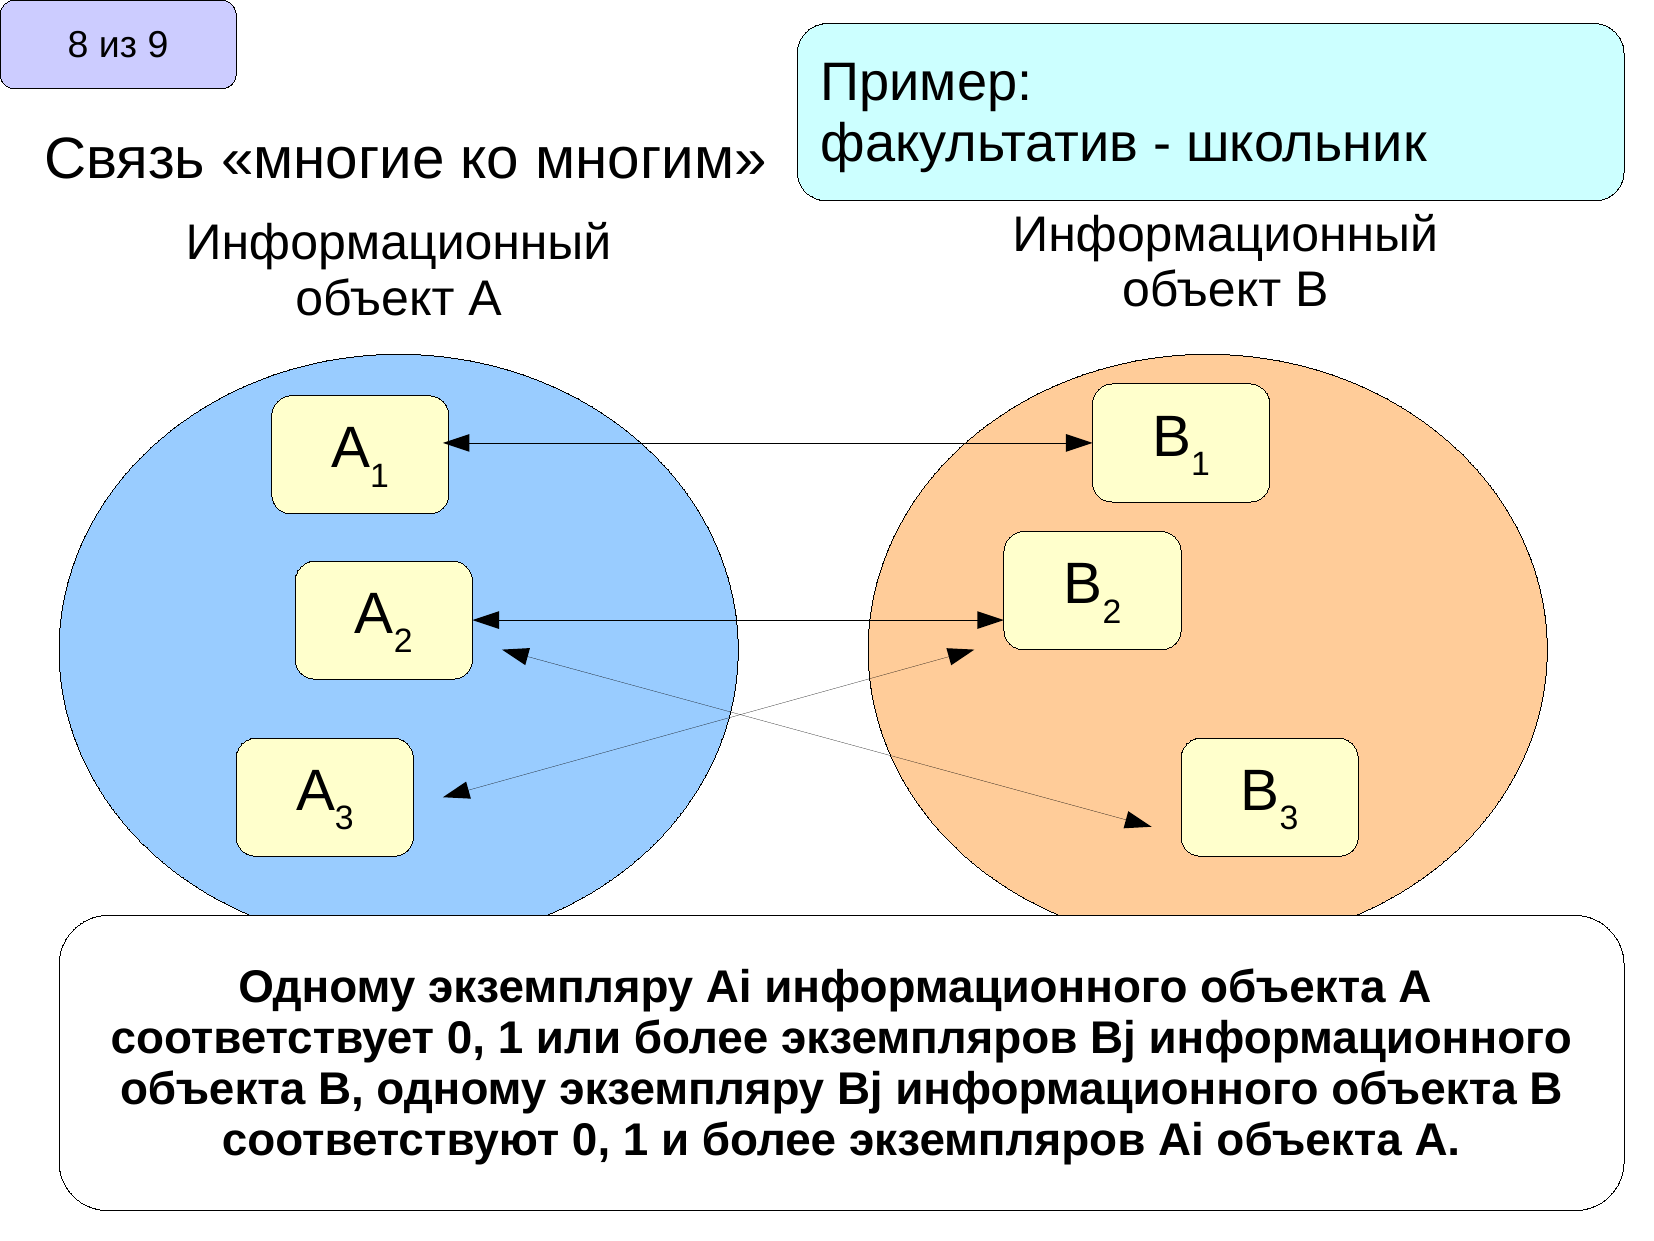

8 из 9
Пример:
факультатив - школьник
Связь «многие ко многим»
Информационный объект B
Информационный объект А
B1
A1
B2
A2
A3
B3
Одному экземпляру Аi информационного объекта А
соответствует 0, 1 или более экземпляров Bj информационного
объекта B, одному экземпляру Bj информационного объекта B
соответствуют 0, 1 и более экземпляров Ai объекта А.